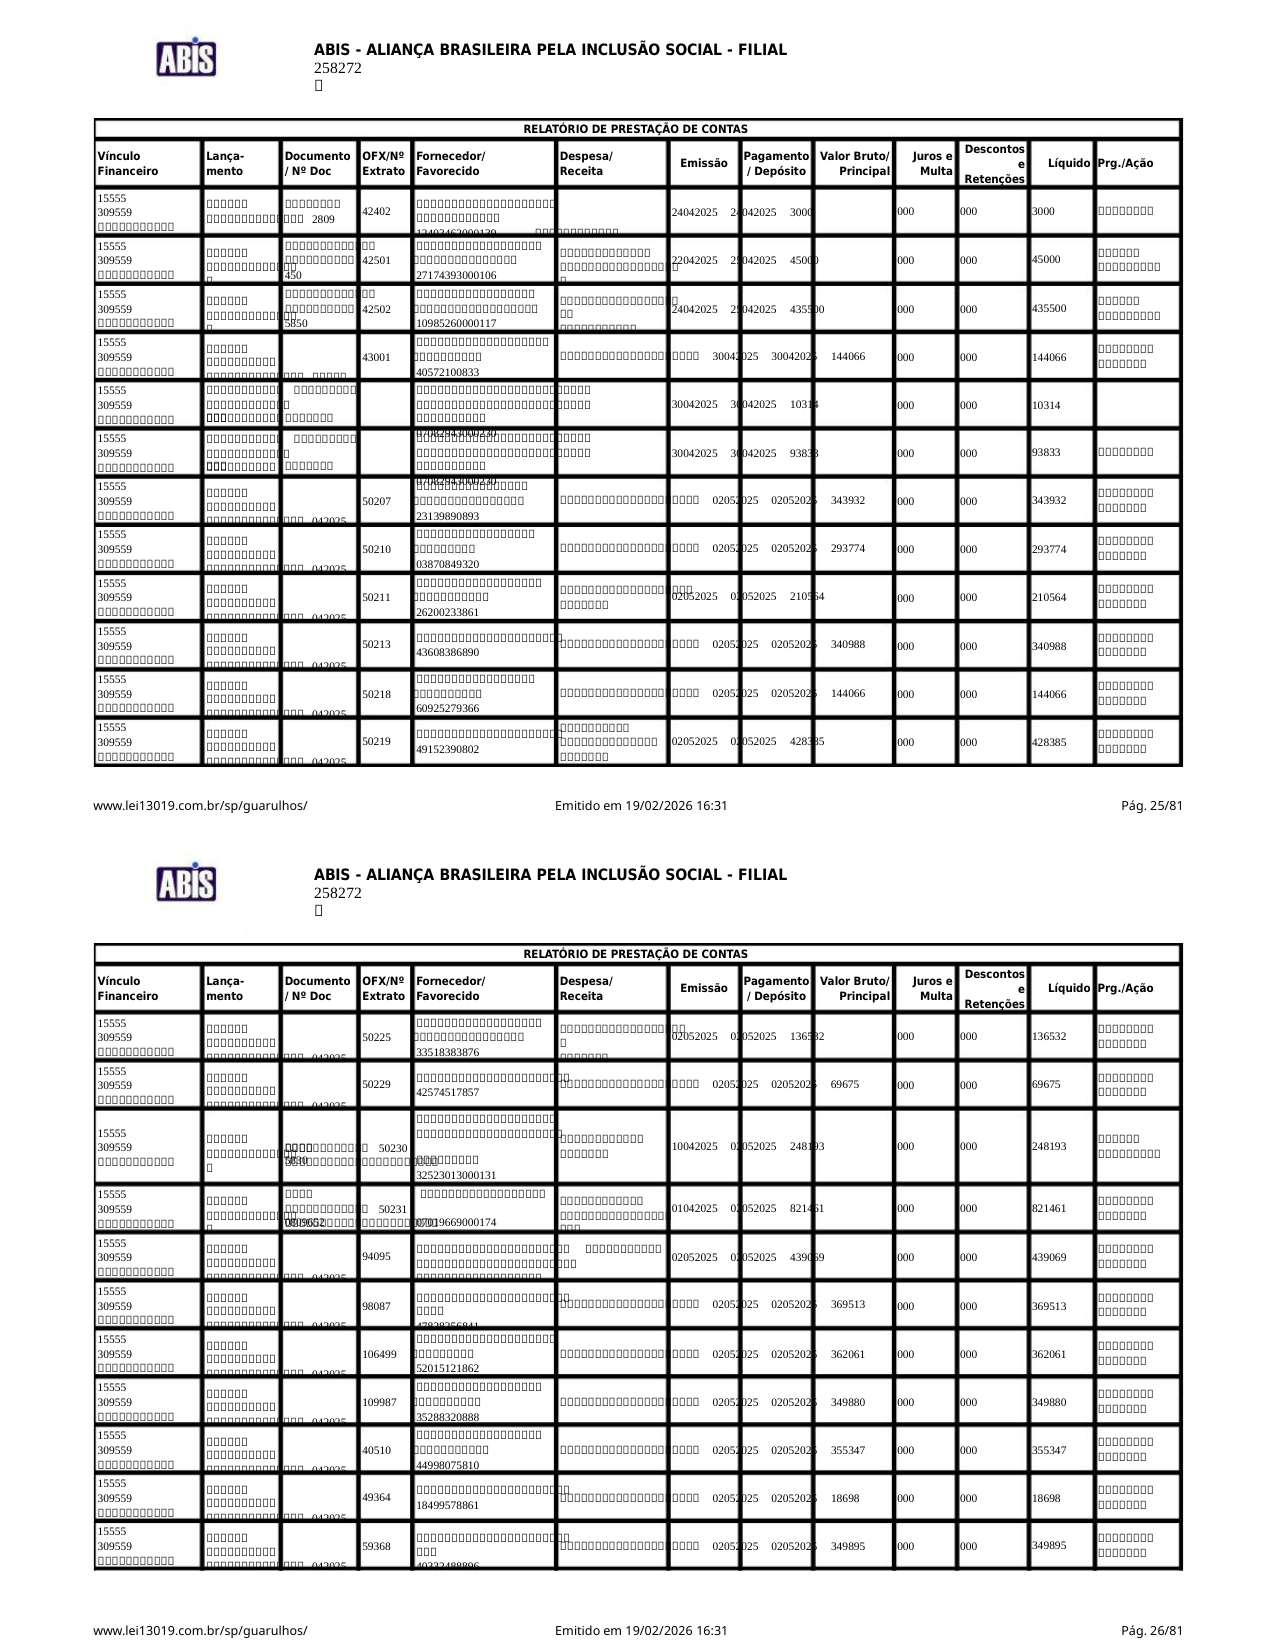

ABIS - ALIANÇA BRASILEIRA PELA INCLUSÃO SOCIAL - FILIAL


RELATÓRIO DE PRESTAÇÃO DE CONTAS
Descontos
e
Retenções
Vínculo
Financeiro
Lança-
mento
Documento
/ Nº Doc
OFX/Nº
Extrato
Fornecedor/
Favorecido
Despesa/
Receita
Pagamento
/ Depósito
Valor Bruto/
Principal
Juros e
Multa
Emissão
Líquido Prg./Ação




 

 
 

  
  
  






















 


























 














 

 
 


   



 
 

 

  
  

 
 





 









 

 
 


   










 

 
 


   






 

 
 


  



 
 





   




 

 
 


   






 
 





  
www.lei13019.com.br/sp/guarulhos/
Emitido em 19/02/2026 16:31
Pág. 25/81
ABIS - ALIANÇA BRASILEIRA PELA INCLUSÃO SOCIAL - FILIAL


RELATÓRIO DE PRESTAÇÃO DE CONTAS
Descontos
e
Retenções
Vínculo
Financeiro
Lança-
mento
Documento
/ Nº Doc
OFX/Nº
Extrato
Fornecedor/
Favorecido
Despesa/
Receita
Pagamento
/ Depósito
Valor Bruto/
Principal
Juros e
Multa
Emissão
Líquido Prg./Ação




 

 
 




  








 
 






   



  









  









 
  






  
  




























 
 
 
 







 
 




   
   
   
   
   
   




 

 
 






 

 
 






 

 
 





 
 









 
 





www.lei13019.com.br/sp/guarulhos/
Emitido em 19/02/2026 16:31
Pág. 26/81